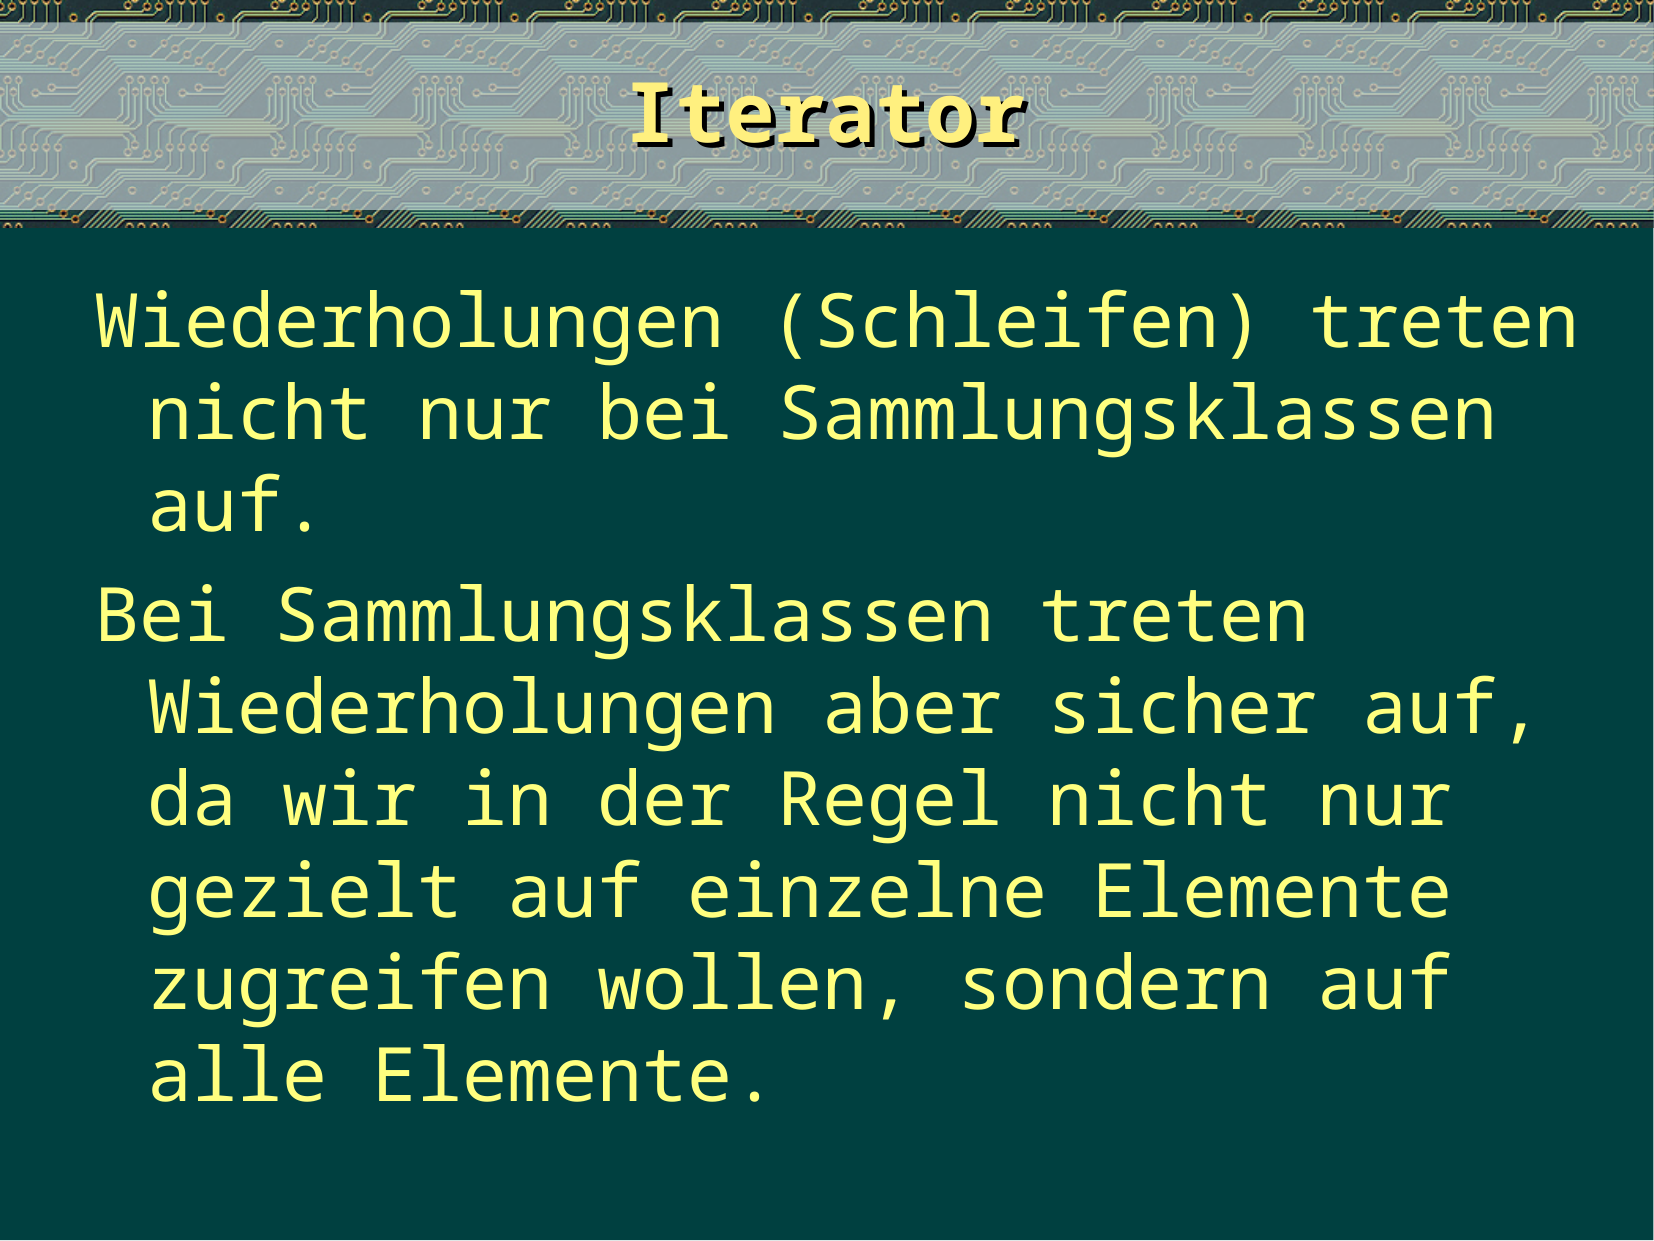

# Iterator
Wiederholungen (Schleifen) treten nicht nur bei Sammlungsklassen auf.
Bei Sammlungsklassen treten Wiederholungen aber sicher auf, da wir in der Regel nicht nur gezielt auf einzelne Elemente zugreifen wollen, sondern auf alle Elemente.